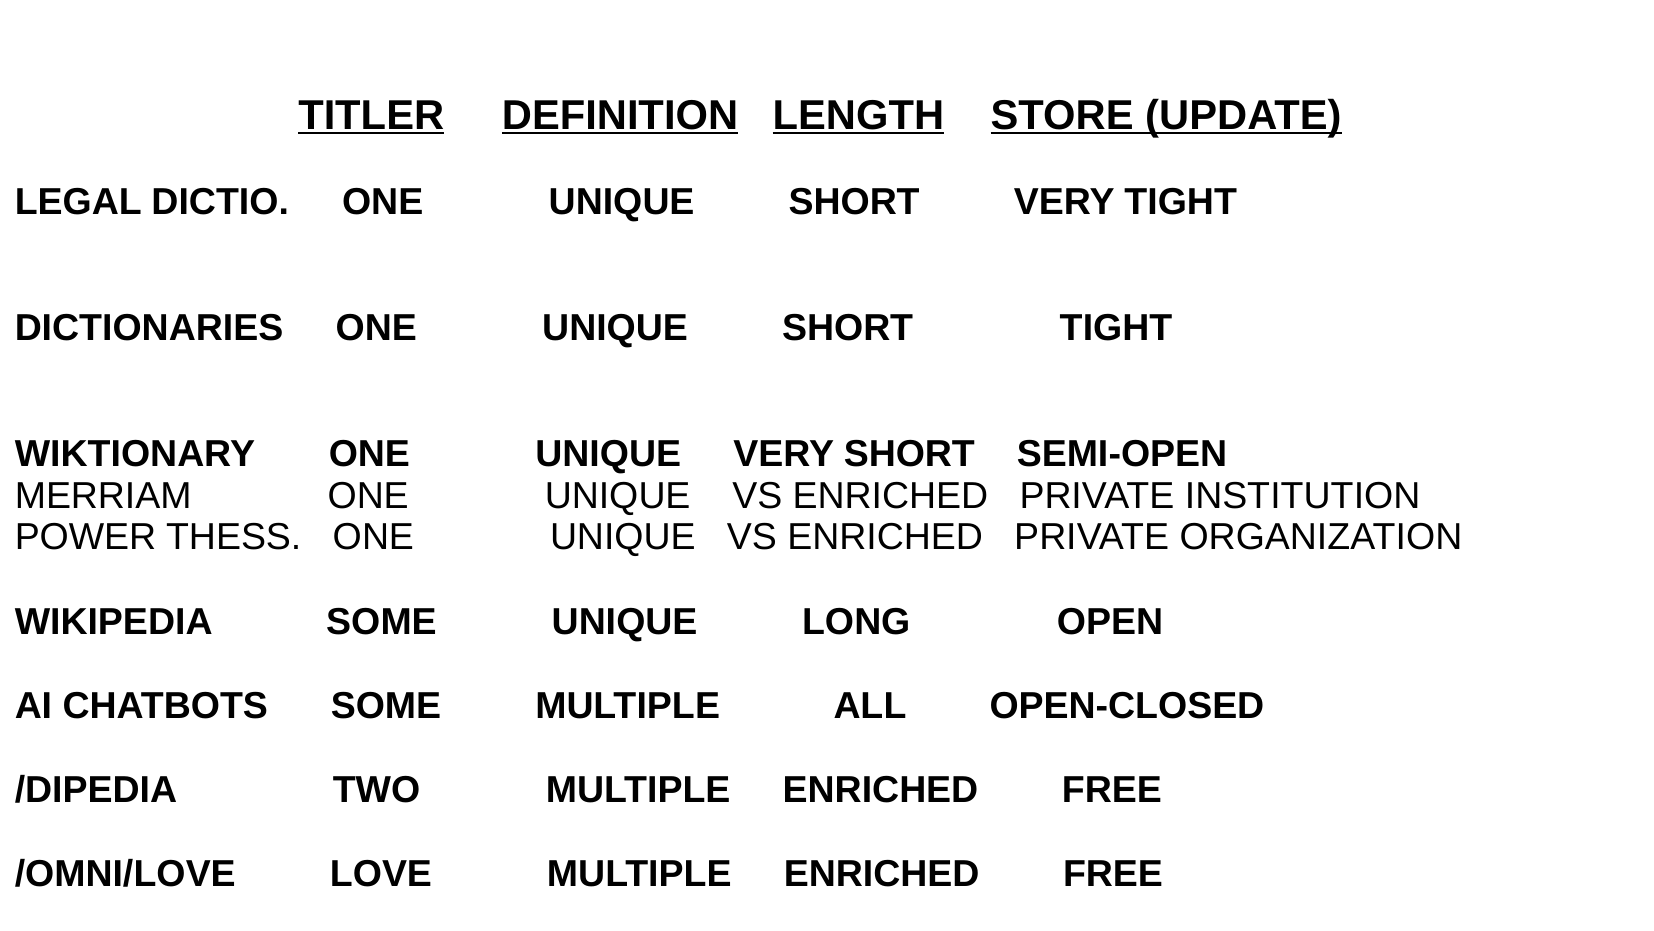

TITLER DEFINITION LENGTH STORE (UPDATE)
LEGAL DICTIO. ONE UNIQUE SHORT VERY TIGHT
DICTIONARIES ONE UNIQUE SHORT TIGHT
WIKTIONARY ONE UNIQUE VERY SHORT SEMI-OPEN
MERRIAM ONE UNIQUE VS ENRICHED PRIVATE INSTITUTION
POWER THESS. ONE UNIQUE VS ENRICHED PRIVATE ORGANIZATION
WIKIPEDIA SOME UNIQUE LONG OPEN
AI CHATBOTS SOME MULTIPLE ALL OPEN-CLOSED
/DIPEDIA TWO MULTIPLE ENRICHED FREE
/OMNI/LOVE LOVE MULTIPLE ENRICHED FREE